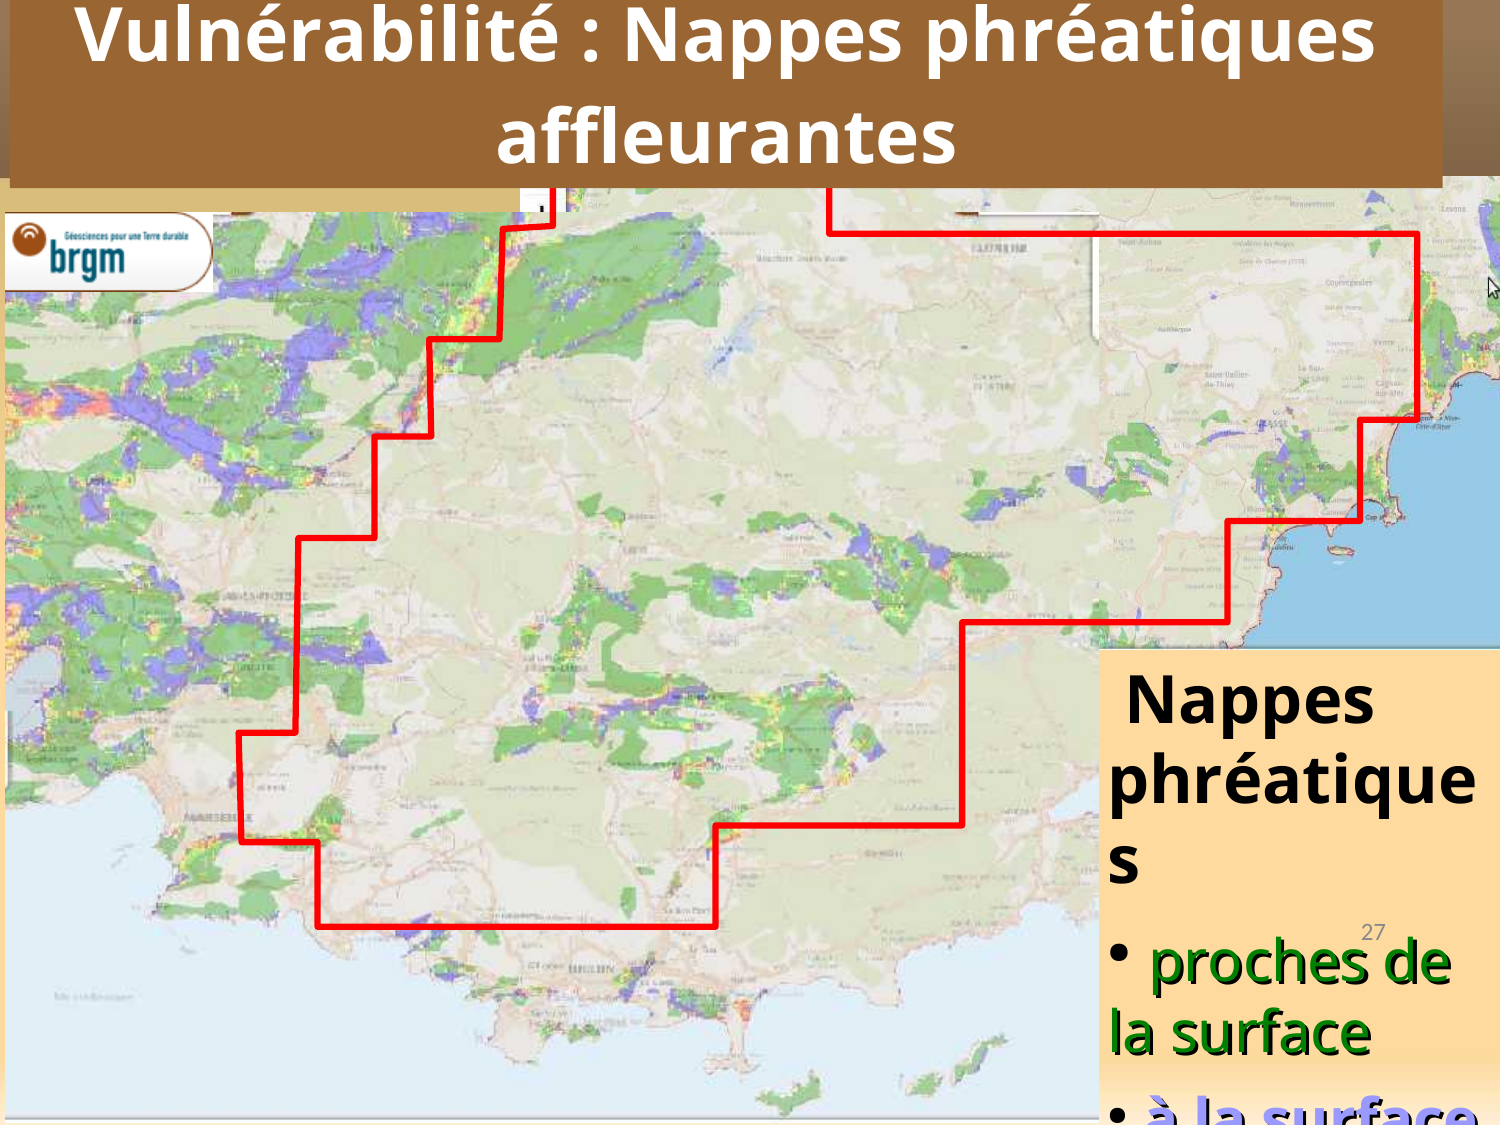

# Vulnérabilité : Nappes phréatiques affleurantes
 Nappes phréatiques
 proches de la surface
 à la surface